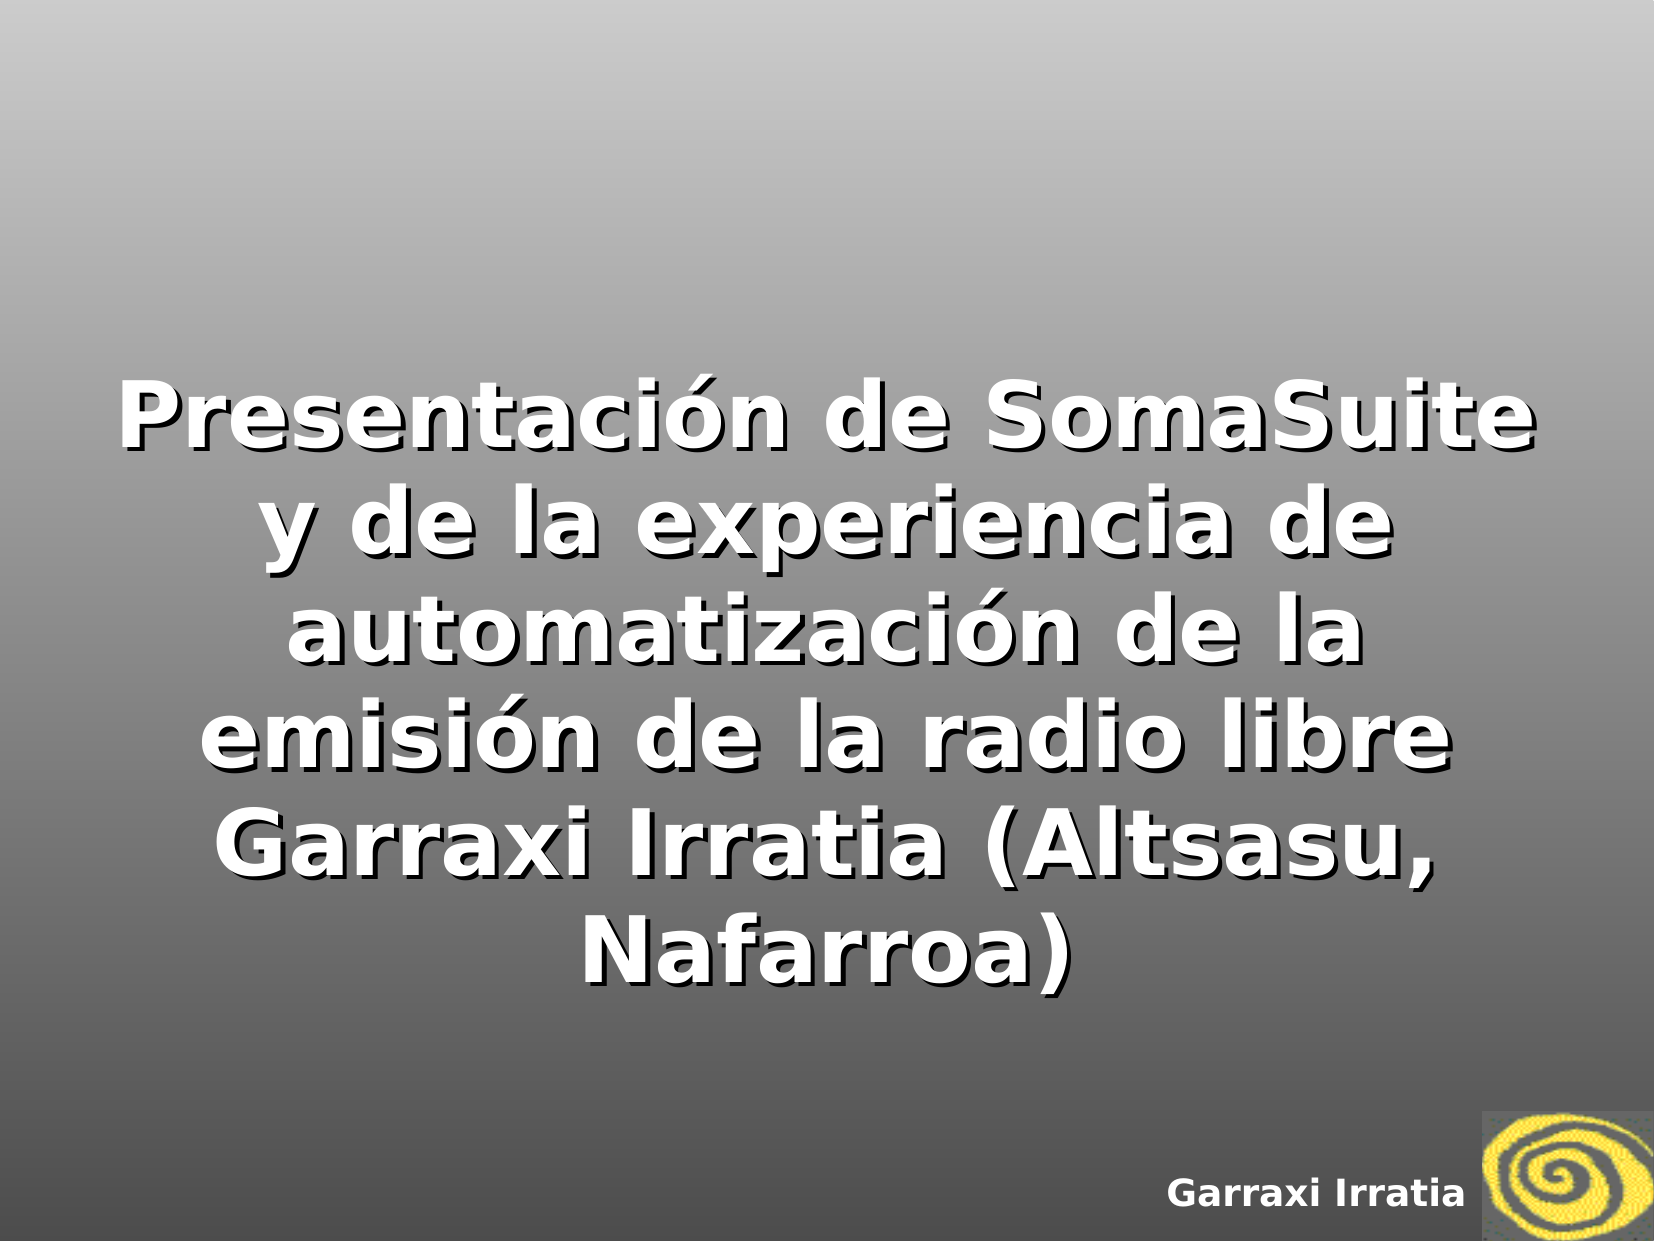

Presentación de SomaSuite y de la experiencia de automatización de la emisión de la radio libre Garraxi Irratia (Altsasu, Nafarroa)